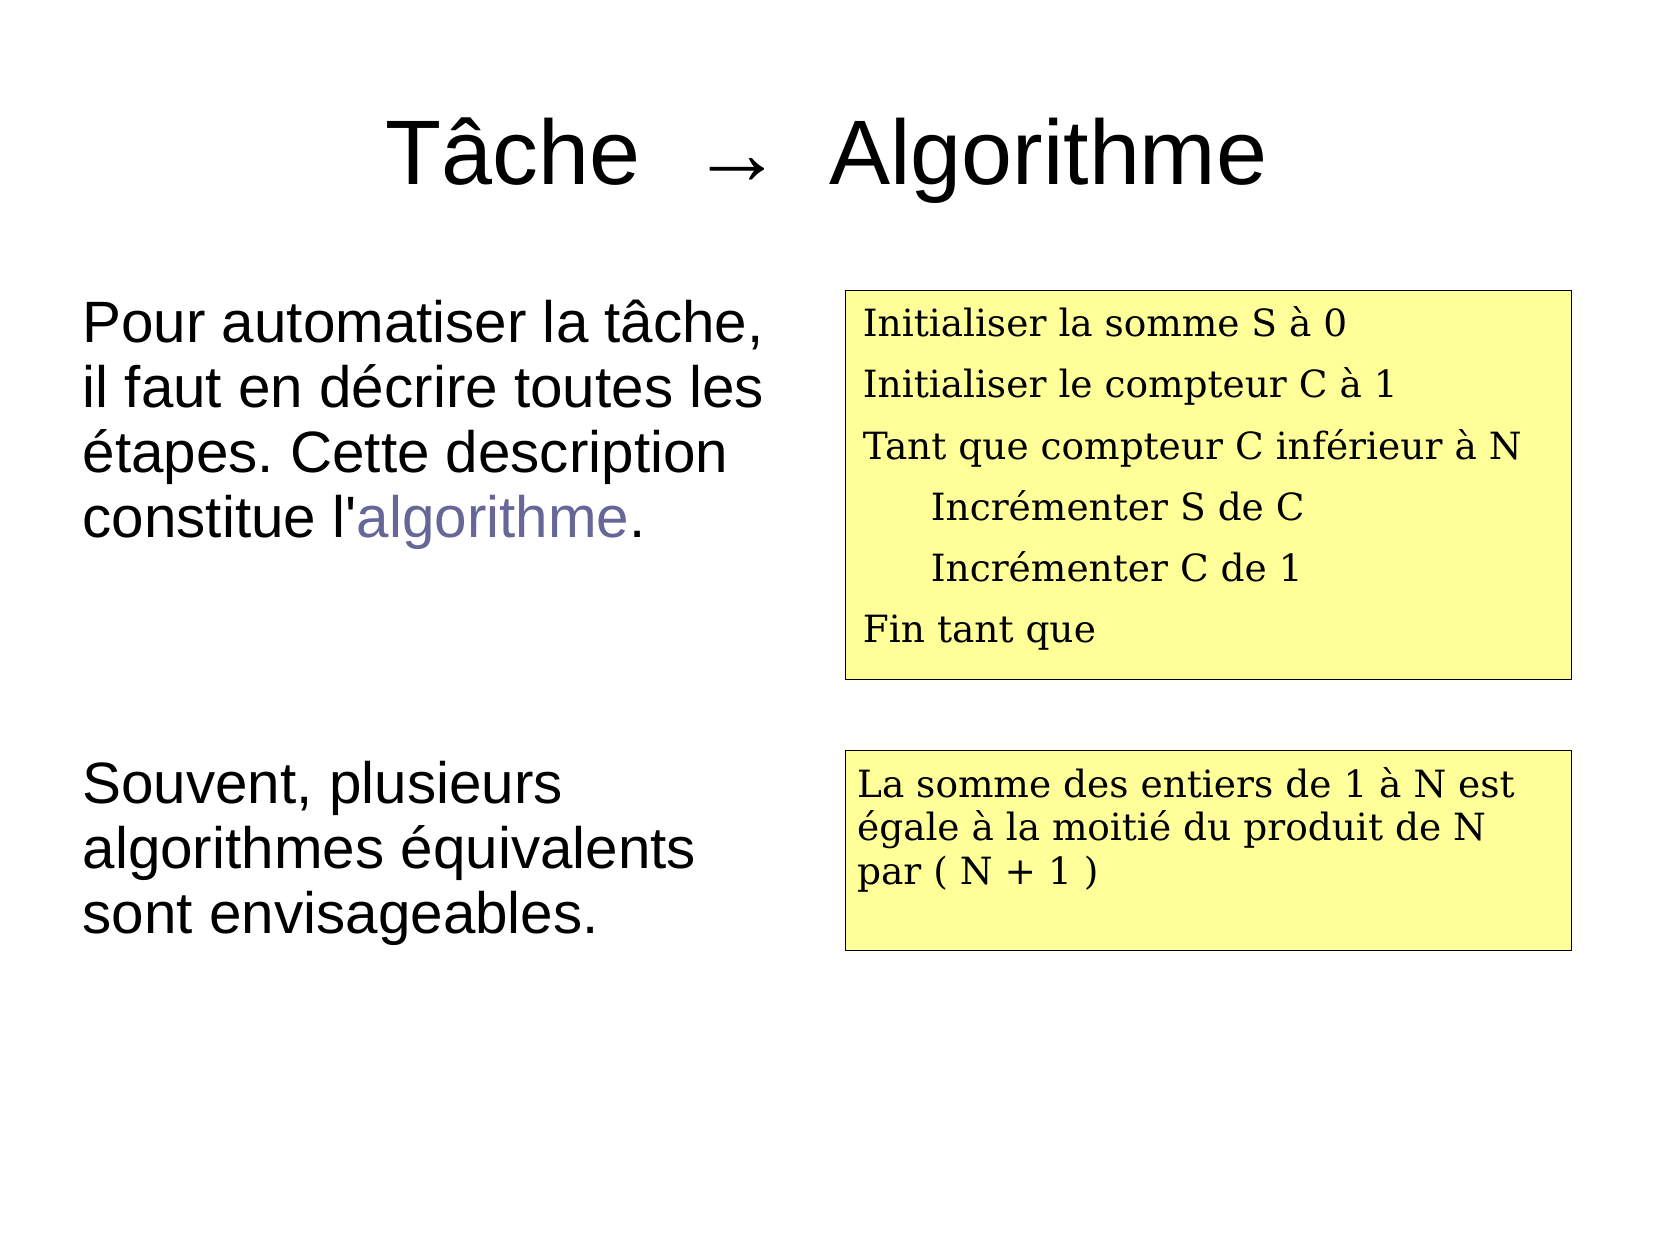

# Tâche → Algorithme
Pour automatiser la tâche,
il faut en décrire toutes les étapes. Cette description constitue l'algorithme.
Initialiser la somme S à 0
Initialiser le compteur C à 1
Tant que compteur C inférieur à N
	Incrémenter S de C
	Incrémenter C de 1
Fin tant que
Souvent, plusieurs algorithmes équivalents sont envisageables.
La somme des entiers de 1 à N est égale à la moitié du produit de N par ( N + 1 )